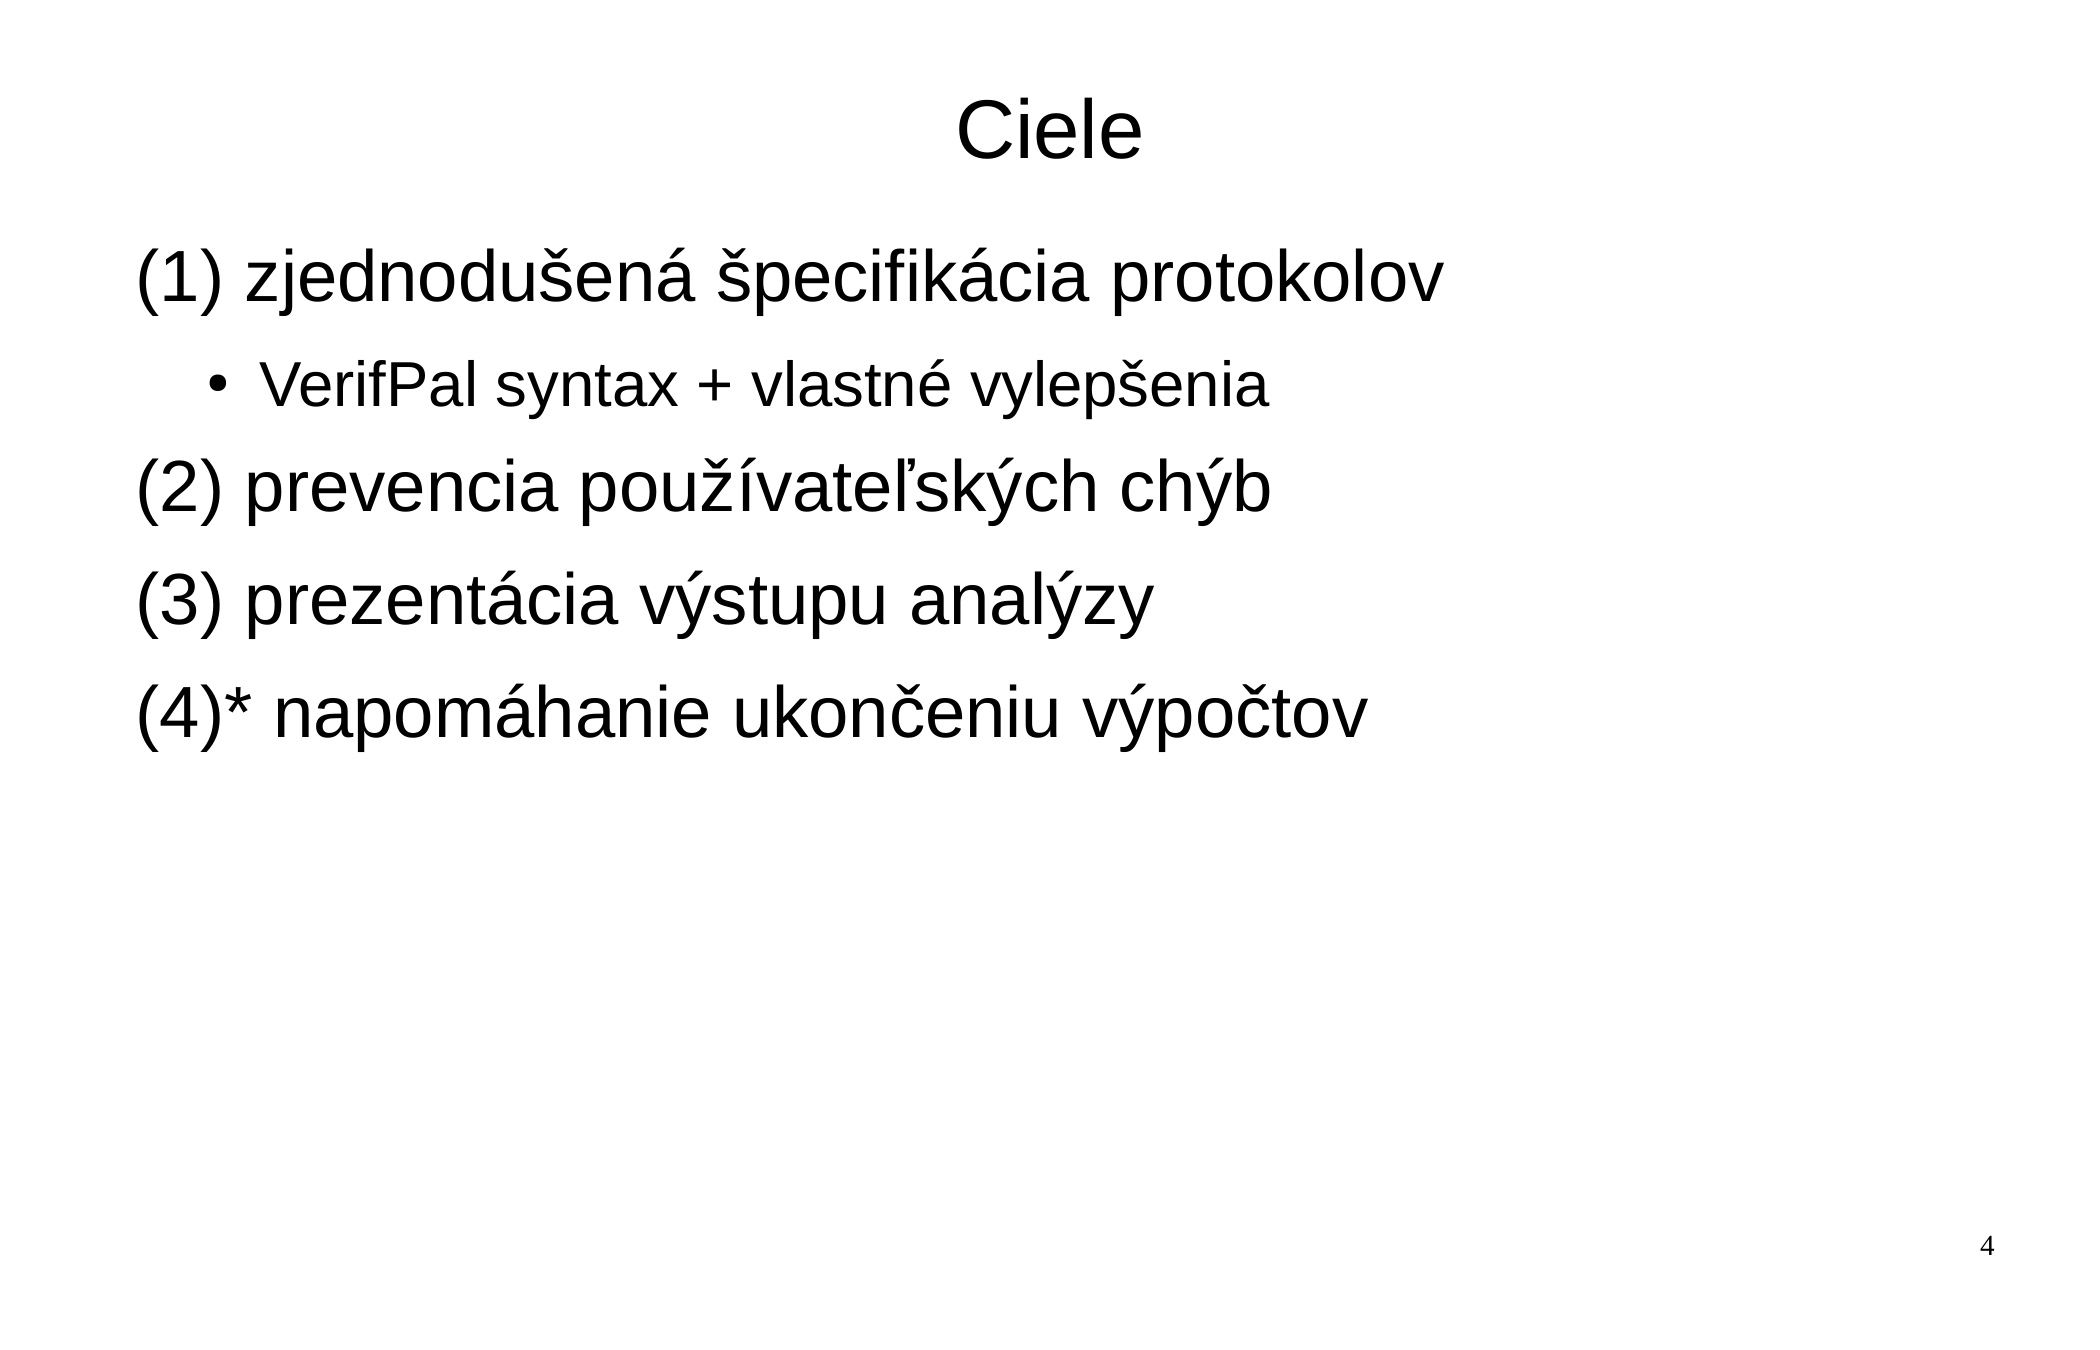

Ciele
# zjednodušená špecifikácia protokolov
VerifPal syntax + vlastné vylepšenia
 prevencia používateľských chýb
 prezentácia výstupu analýzy
* napomáhanie ukončeniu výpočtov
4